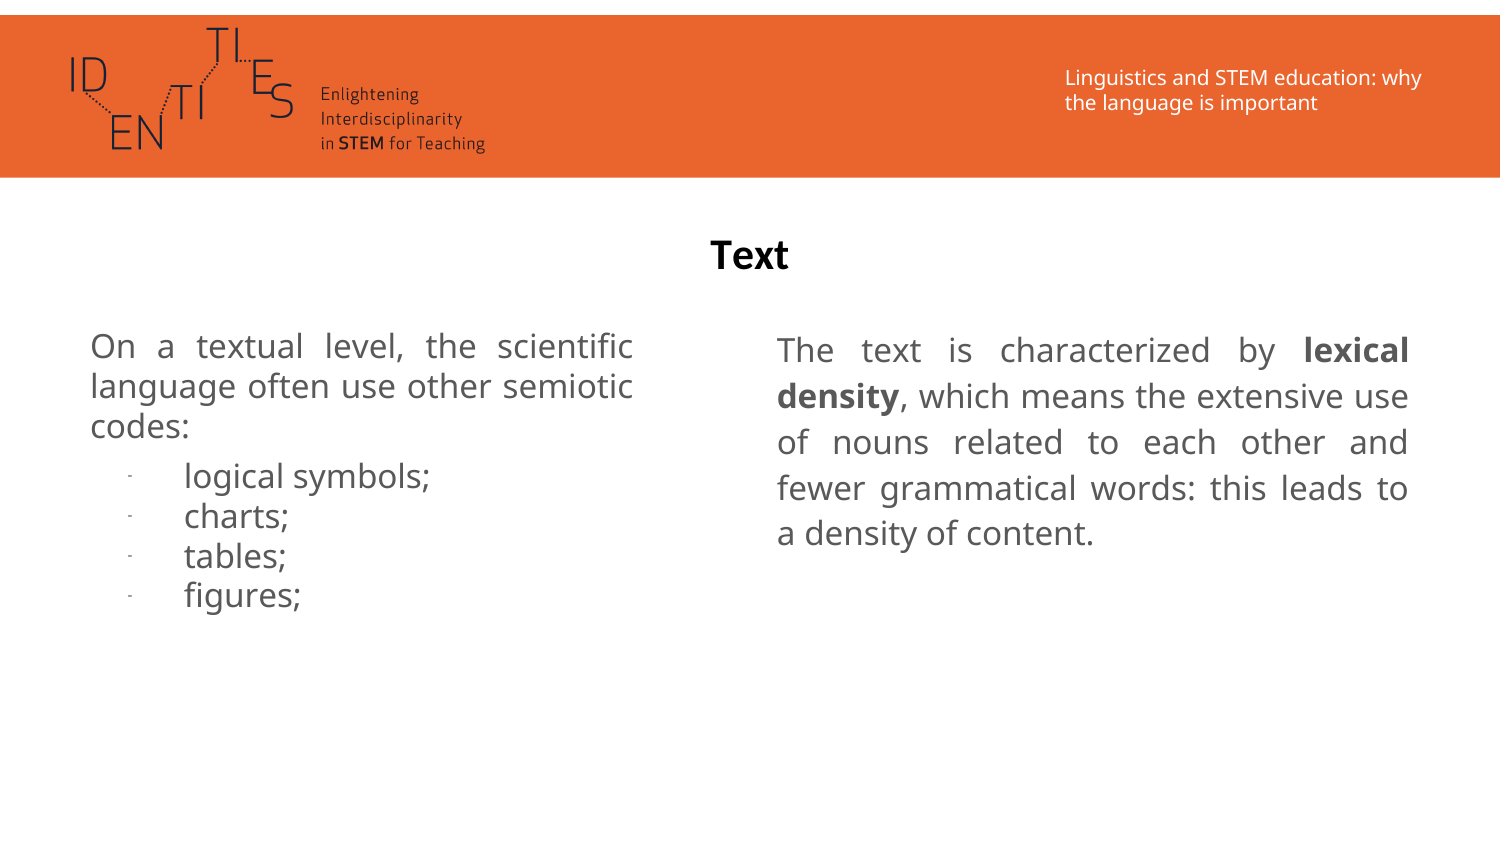

#
Linguistics and STEM education: why the language is important
Text
The text is characterized by lexical density, which means the extensive use of nouns related to each other and fewer grammatical words: this leads to a density of content.
On a textual level, the scientific language often use other semiotic codes:
logical symbols;
charts;
tables;
figures;